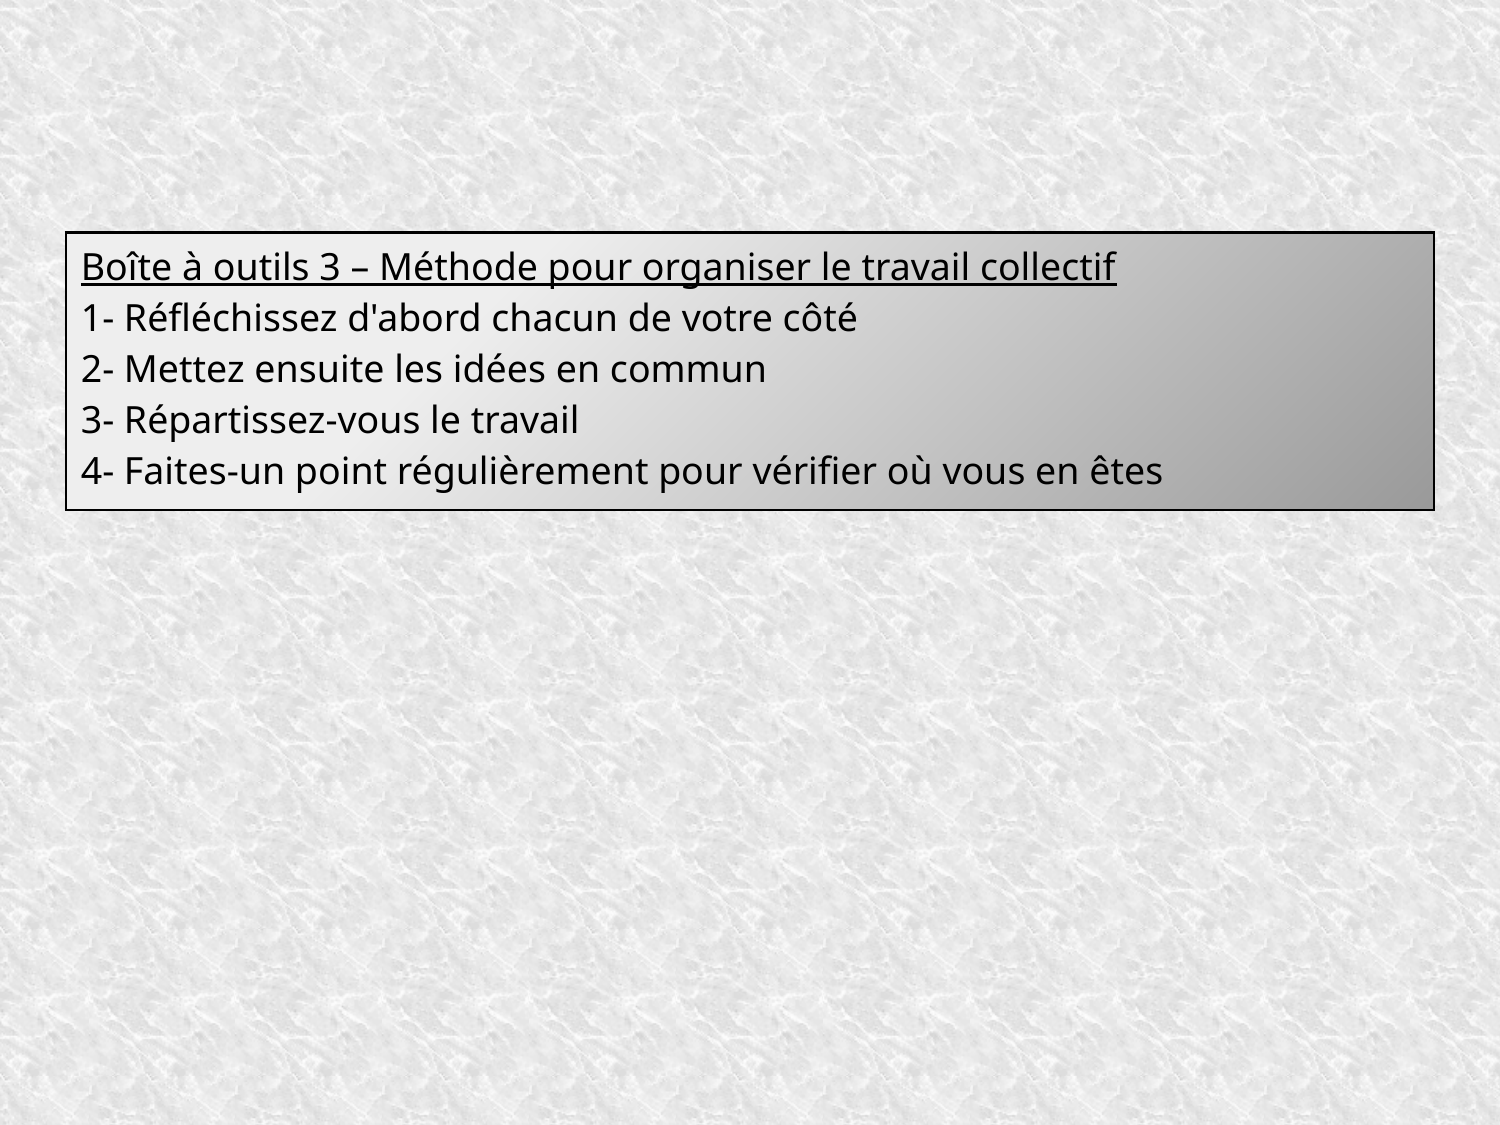

| Boîte à outils 3 – Méthode pour organiser le travail collectif 1- Réfléchissez d'abord chacun de votre côté 2- Mettez ensuite les idées en commun 3- Répartissez-vous le travail 4- Faites-un point régulièrement pour vérifier où vous en êtes |
| --- |